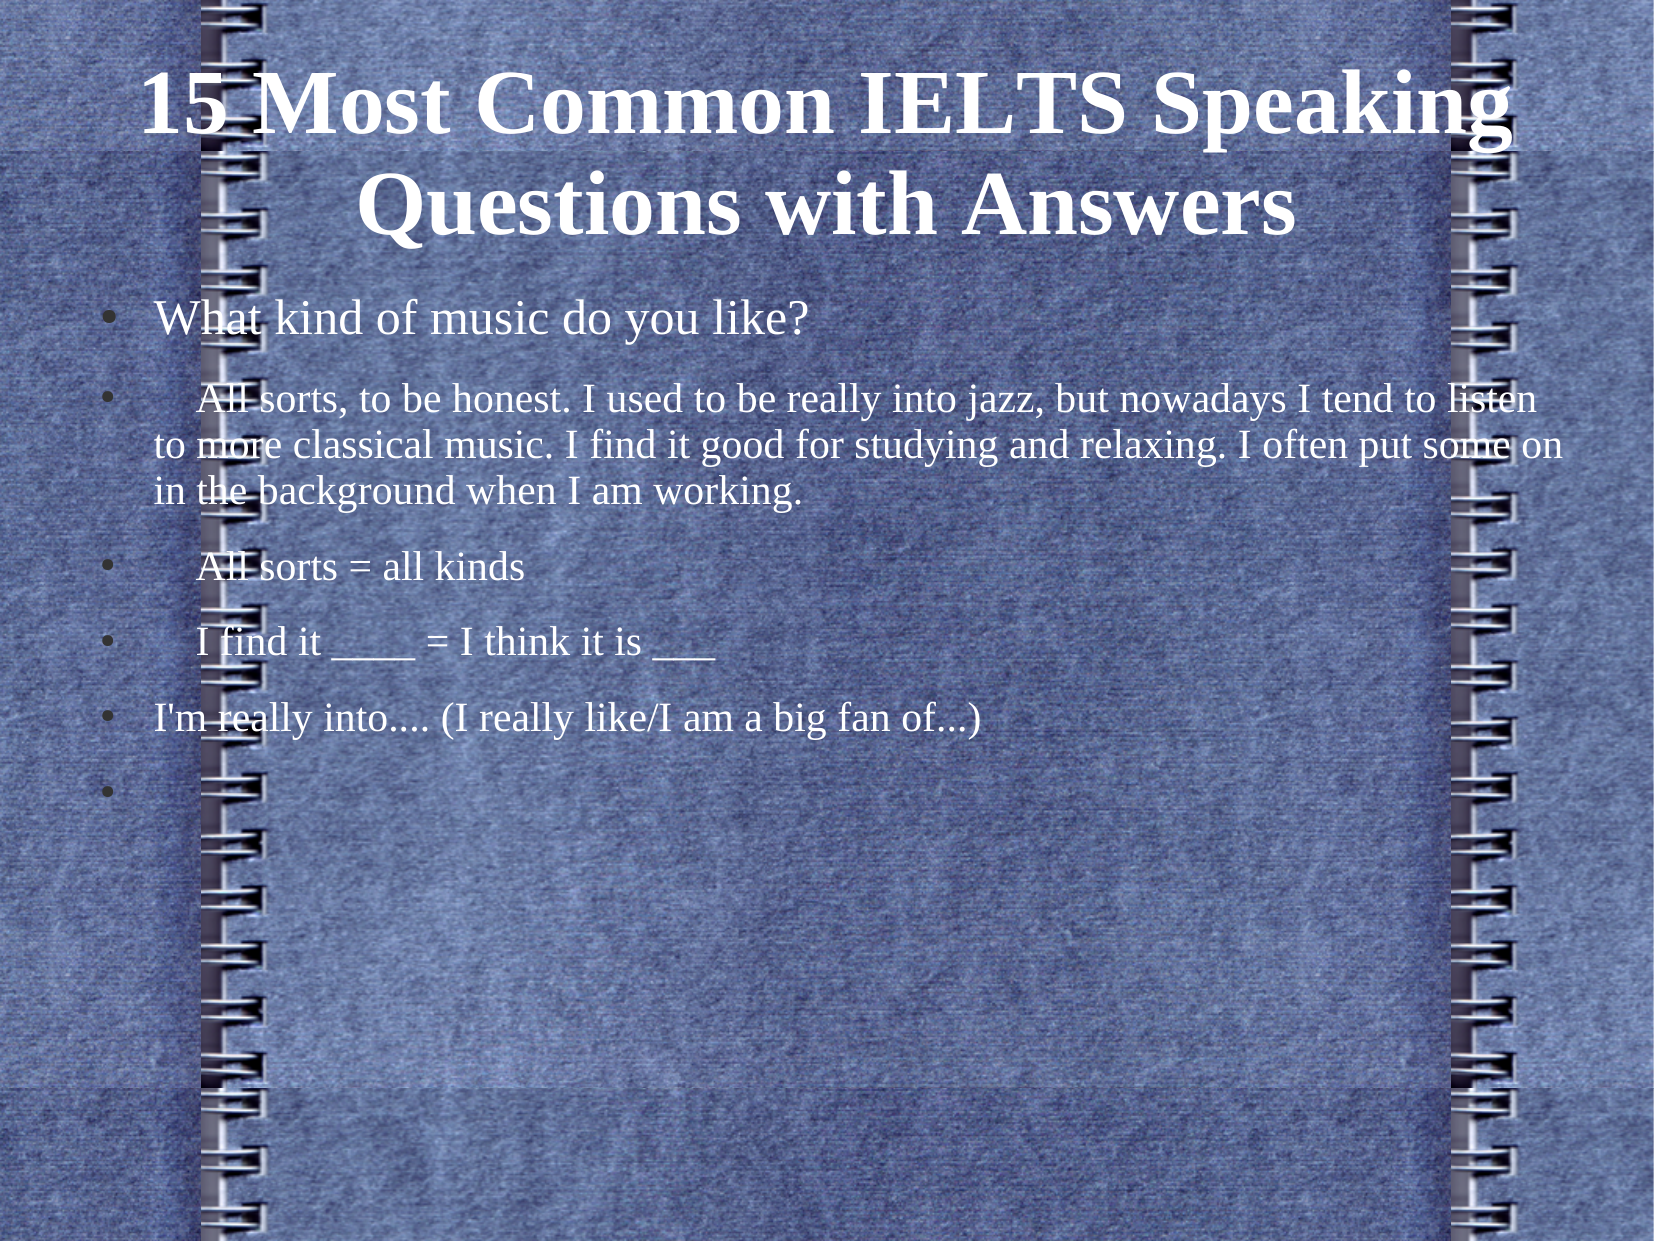

# 15 Most Common IELTS Speaking Questions with Answers
What kind of music do you like?
 All sorts, to be honest. I used to be really into jazz, but nowadays I tend to listen to more classical music. I find it good for studying and relaxing. I often put some on in the background when I am working.
 All sorts = all kinds
 I find it ____ = I think it is ___
I'm really into.... (I really like/I am a big fan of...)